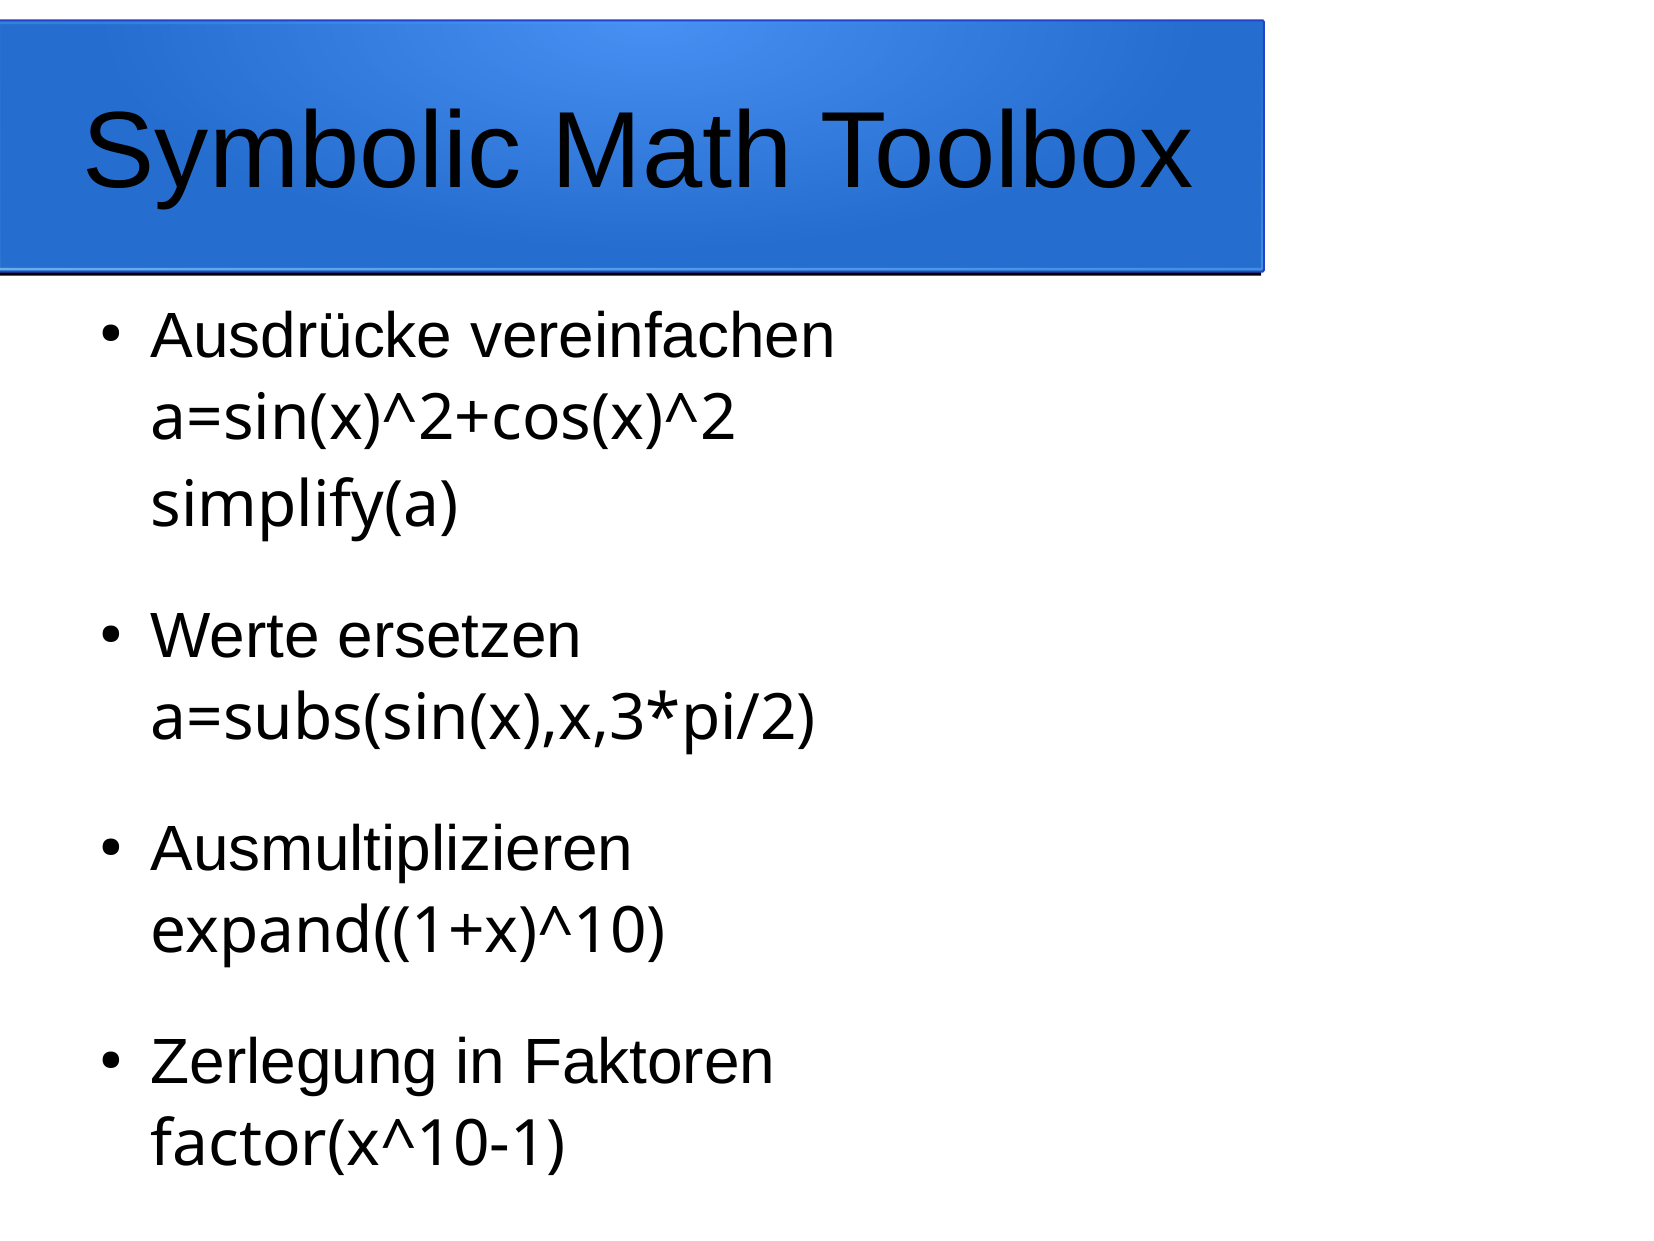

# Symbolic Math Toolbox
Ausdrücke vereinfachen
a=sin(x)^2+cos(x)^2
simplify(a)
Werte ersetzen
a=subs(sin(x),x,3*pi/2)
Ausmultiplizieren
expand((1+x)^10)
Zerlegung in Faktoren
factor(x^10-1)